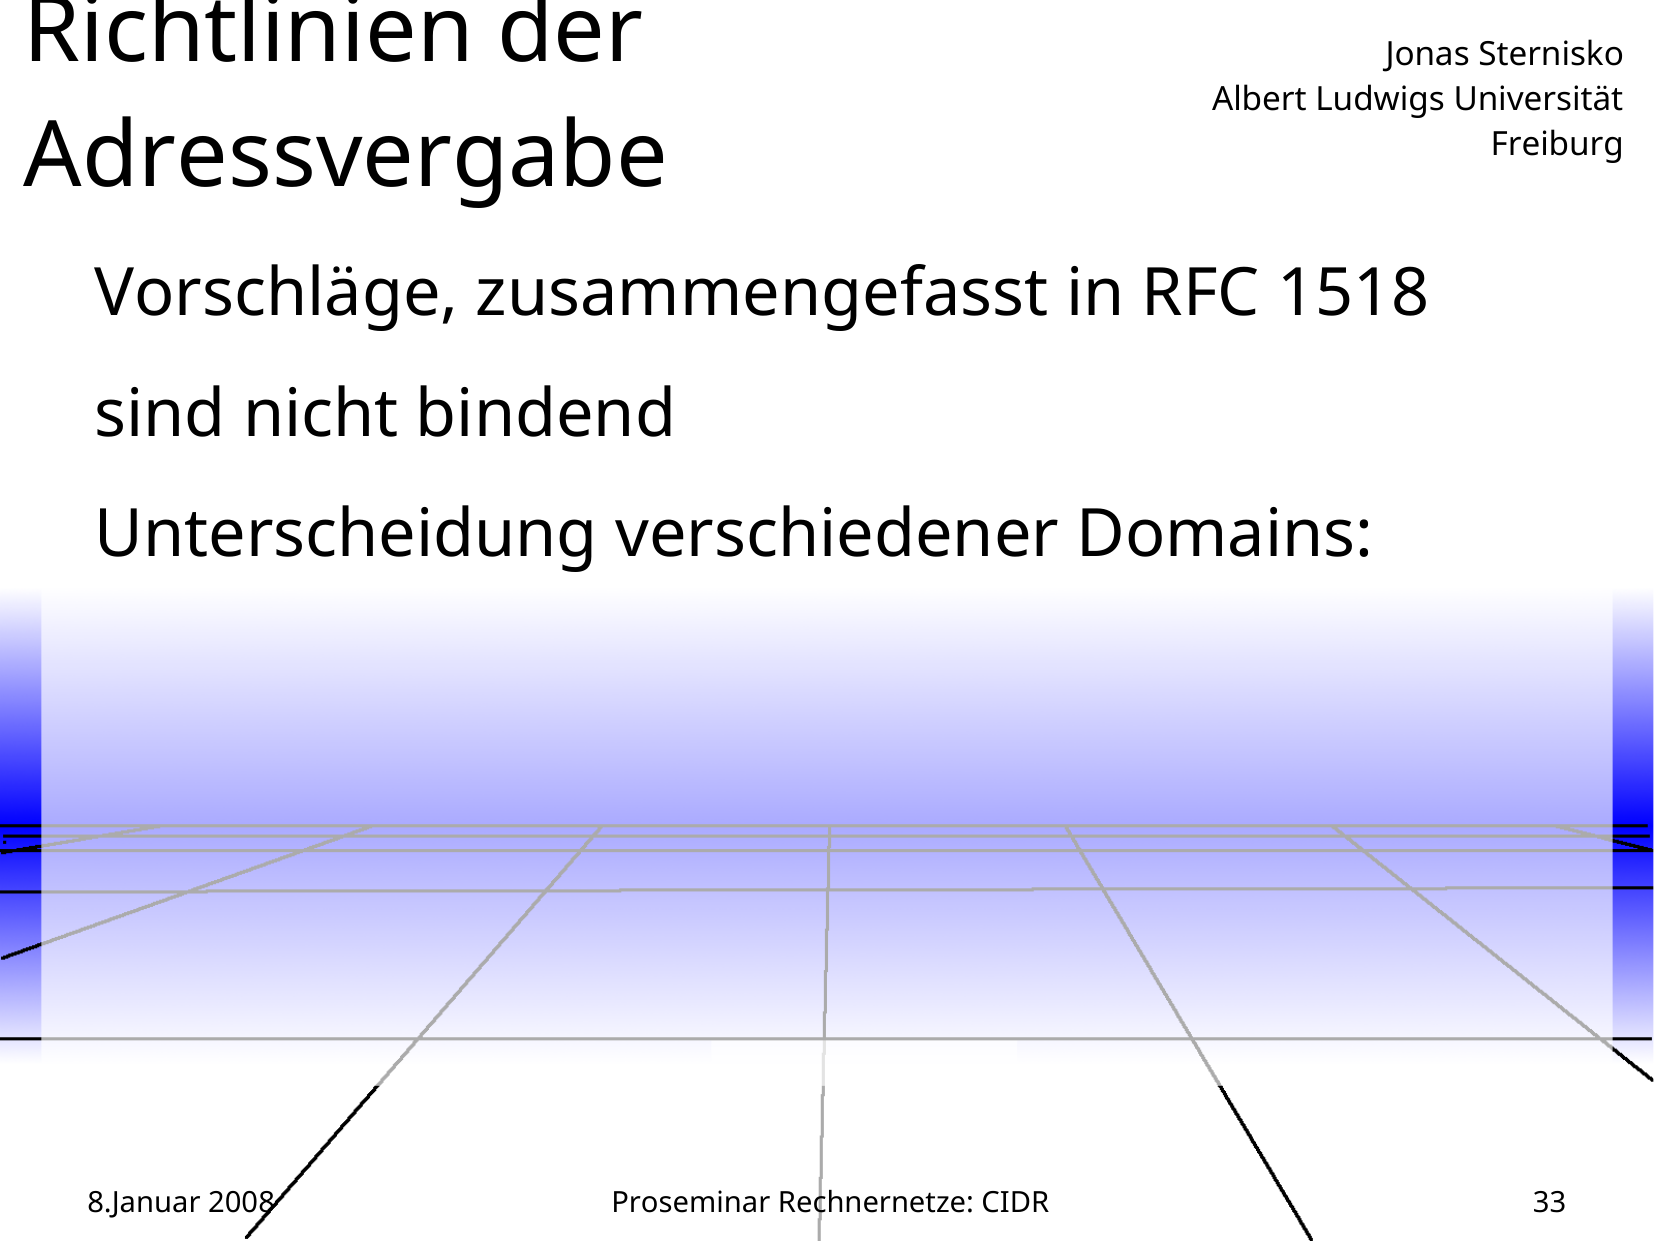

# Richtlinien der Adressvergabe
Vorschläge, zusammengefasst in RFC 1518
sind nicht bindend
Unterscheidung verschiedener Domains:
8.Januar 2008
Proseminar Rechnernetze: CIDR
33